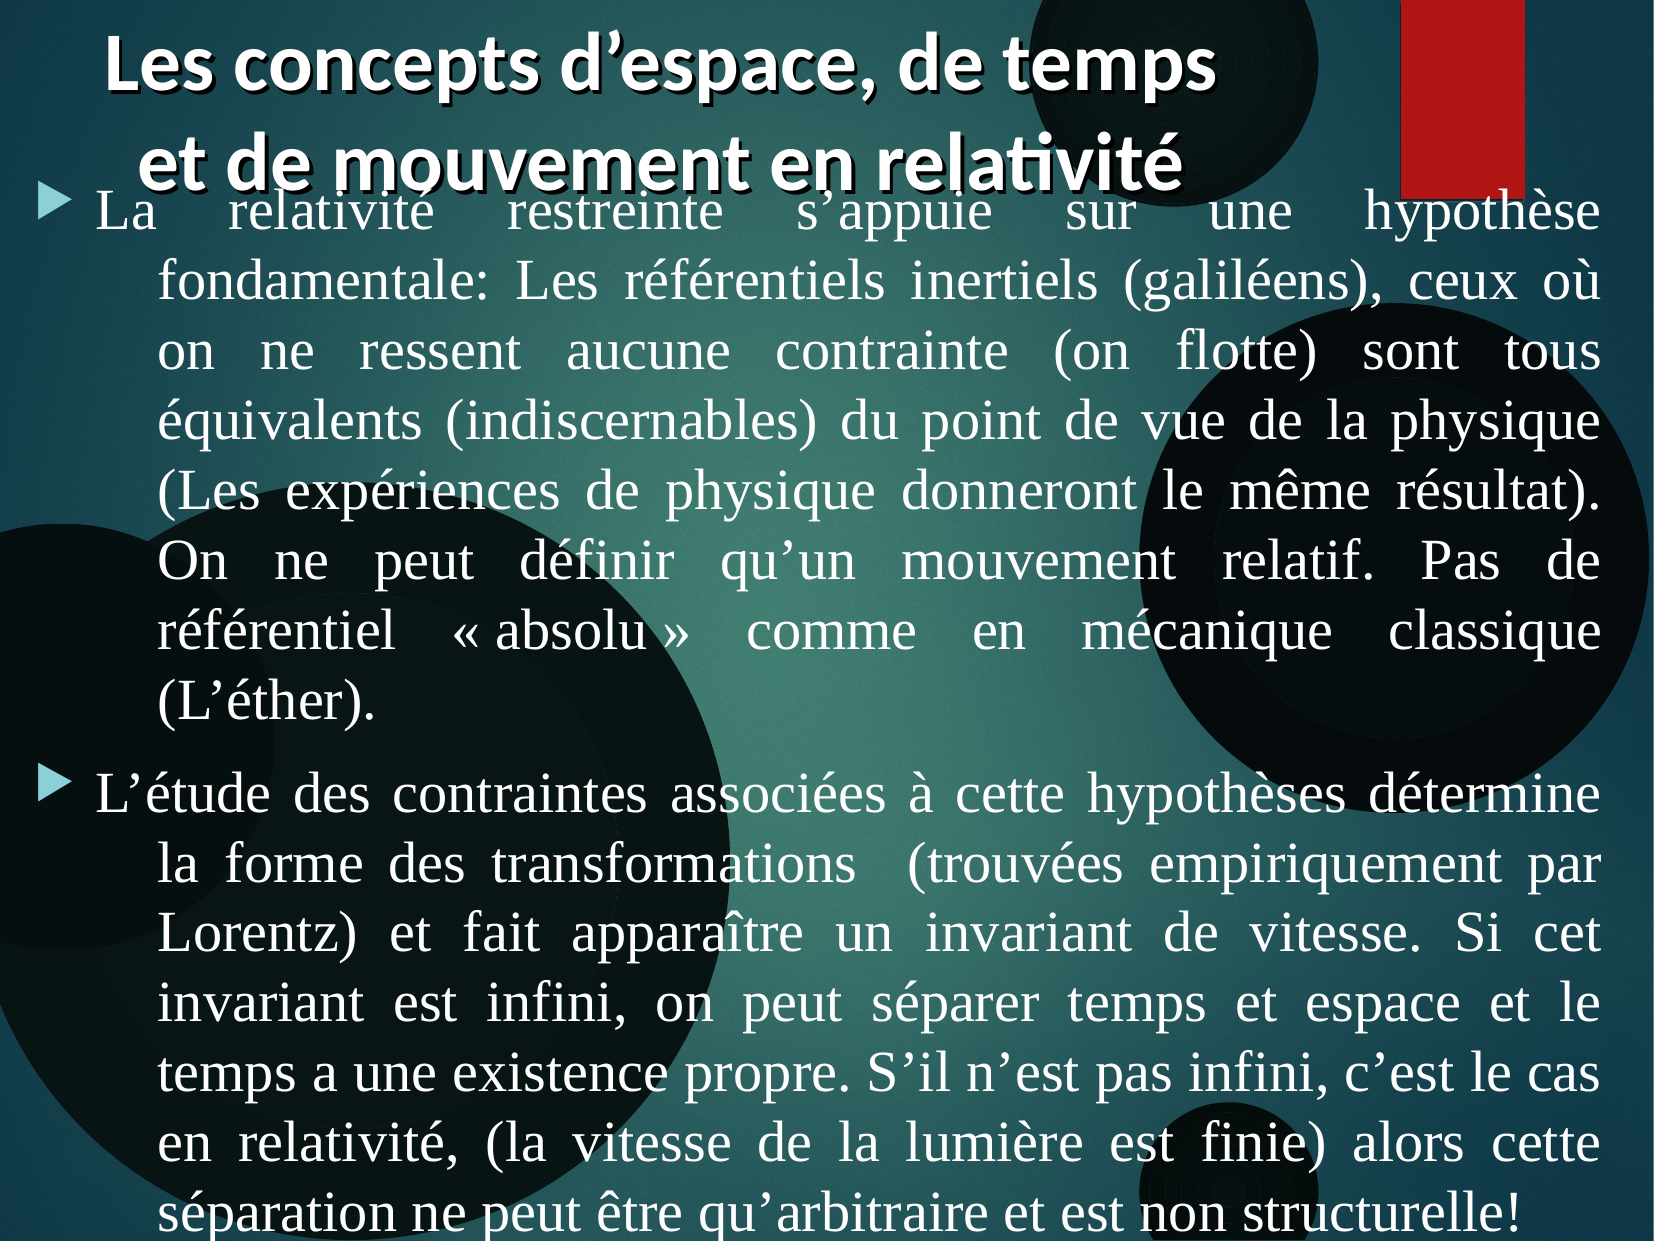

# Les concepts d’espace, de temps et de mouvement en relativité
La relativité restreinte s’appuie sur une hypothèse fondamentale: Les référentiels inertiels (galiléens), ceux où on ne ressent aucune contrainte (on flotte) sont tous équivalents (indiscernables) du point de vue de la physique (Les expériences de physique donneront le même résultat). On ne peut définir qu’un mouvement relatif. Pas de référentiel « absolu » comme en mécanique classique (L’éther).
L’étude des contraintes associées à cette hypothèses détermine la forme des transformations (trouvées empiriquement par Lorentz) et fait apparaître un invariant de vitesse. Si cet invariant est infini, on peut séparer temps et espace et le temps a une existence propre. S’il n’est pas infini, c’est le cas en relativité, (la vitesse de la lumière est finie) alors cette séparation ne peut être qu’arbitraire et est non structurelle!